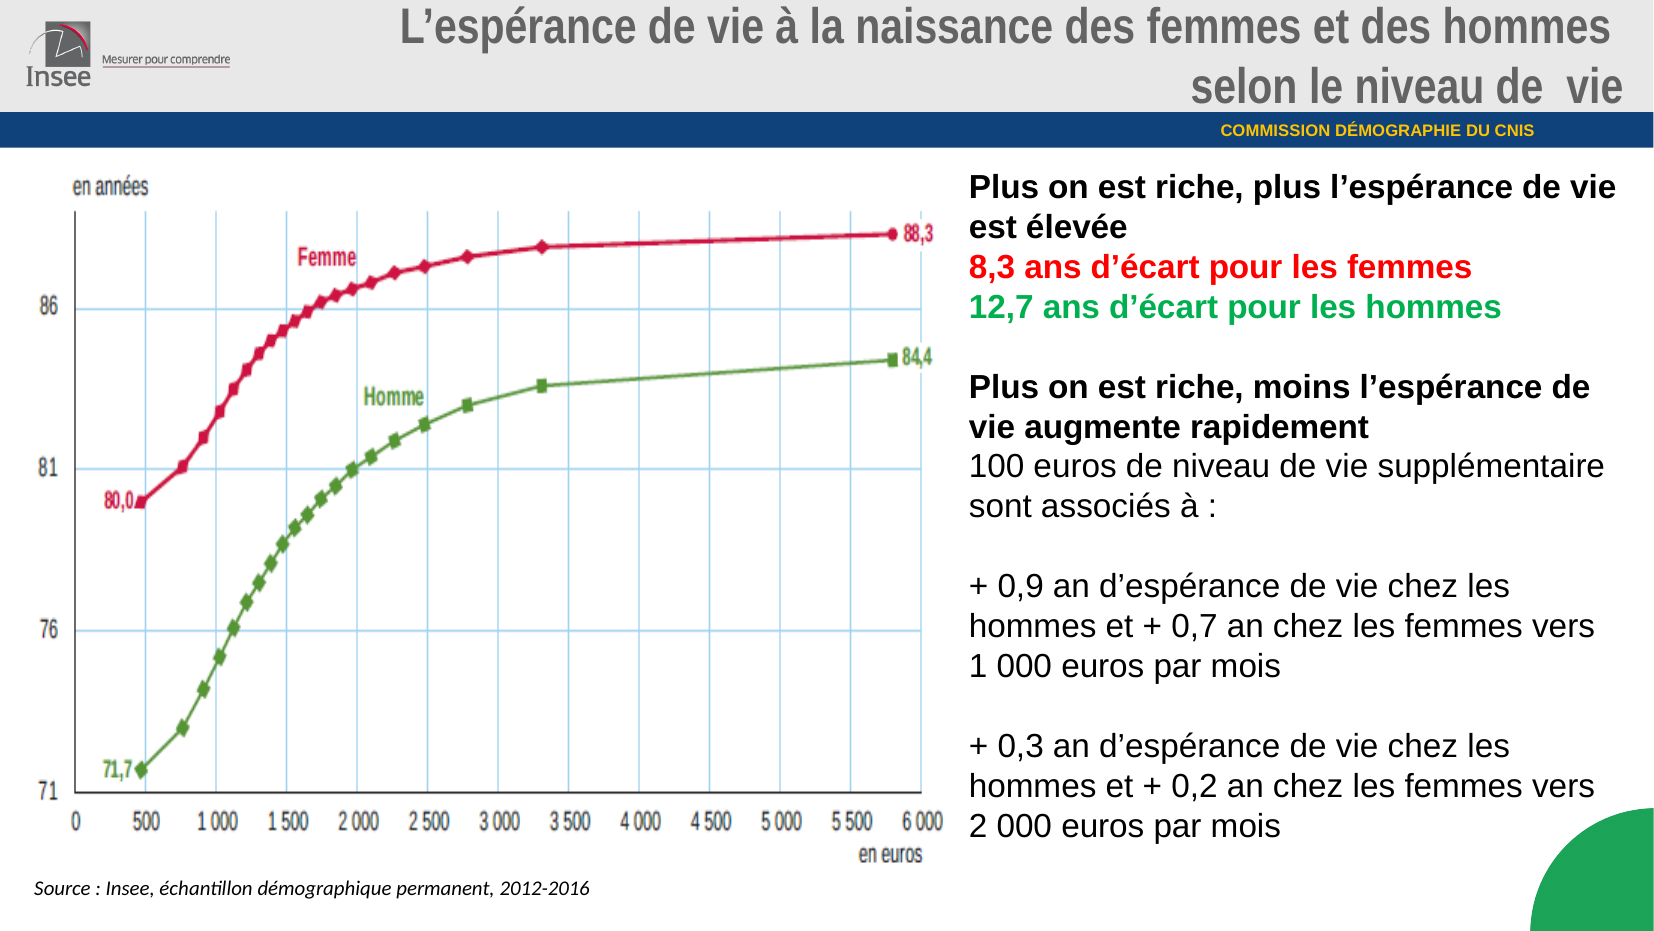

# L’espérance de vie à la naissance des femmes et des hommes selon le niveau de vie
Commission démographie du Cnis
Plus on est riche, plus l’espérance de vie est élevée
8,3 ans d’écart pour les femmes
12,7 ans d’écart pour les hommes
Plus on est riche, moins l’espérance de vie augmente rapidement
100 euros de niveau de vie supplémentaire sont associés à :
+ 0,9 an d’espérance de vie chez les hommes et + 0,7 an chez les femmes vers
1 000 euros par mois
+ 0,3 an d’espérance de vie chez les hommes et + 0,2 an chez les femmes vers
2 000 euros par mois
Source : Insee, échantillon démographique permanent, 2012-2016